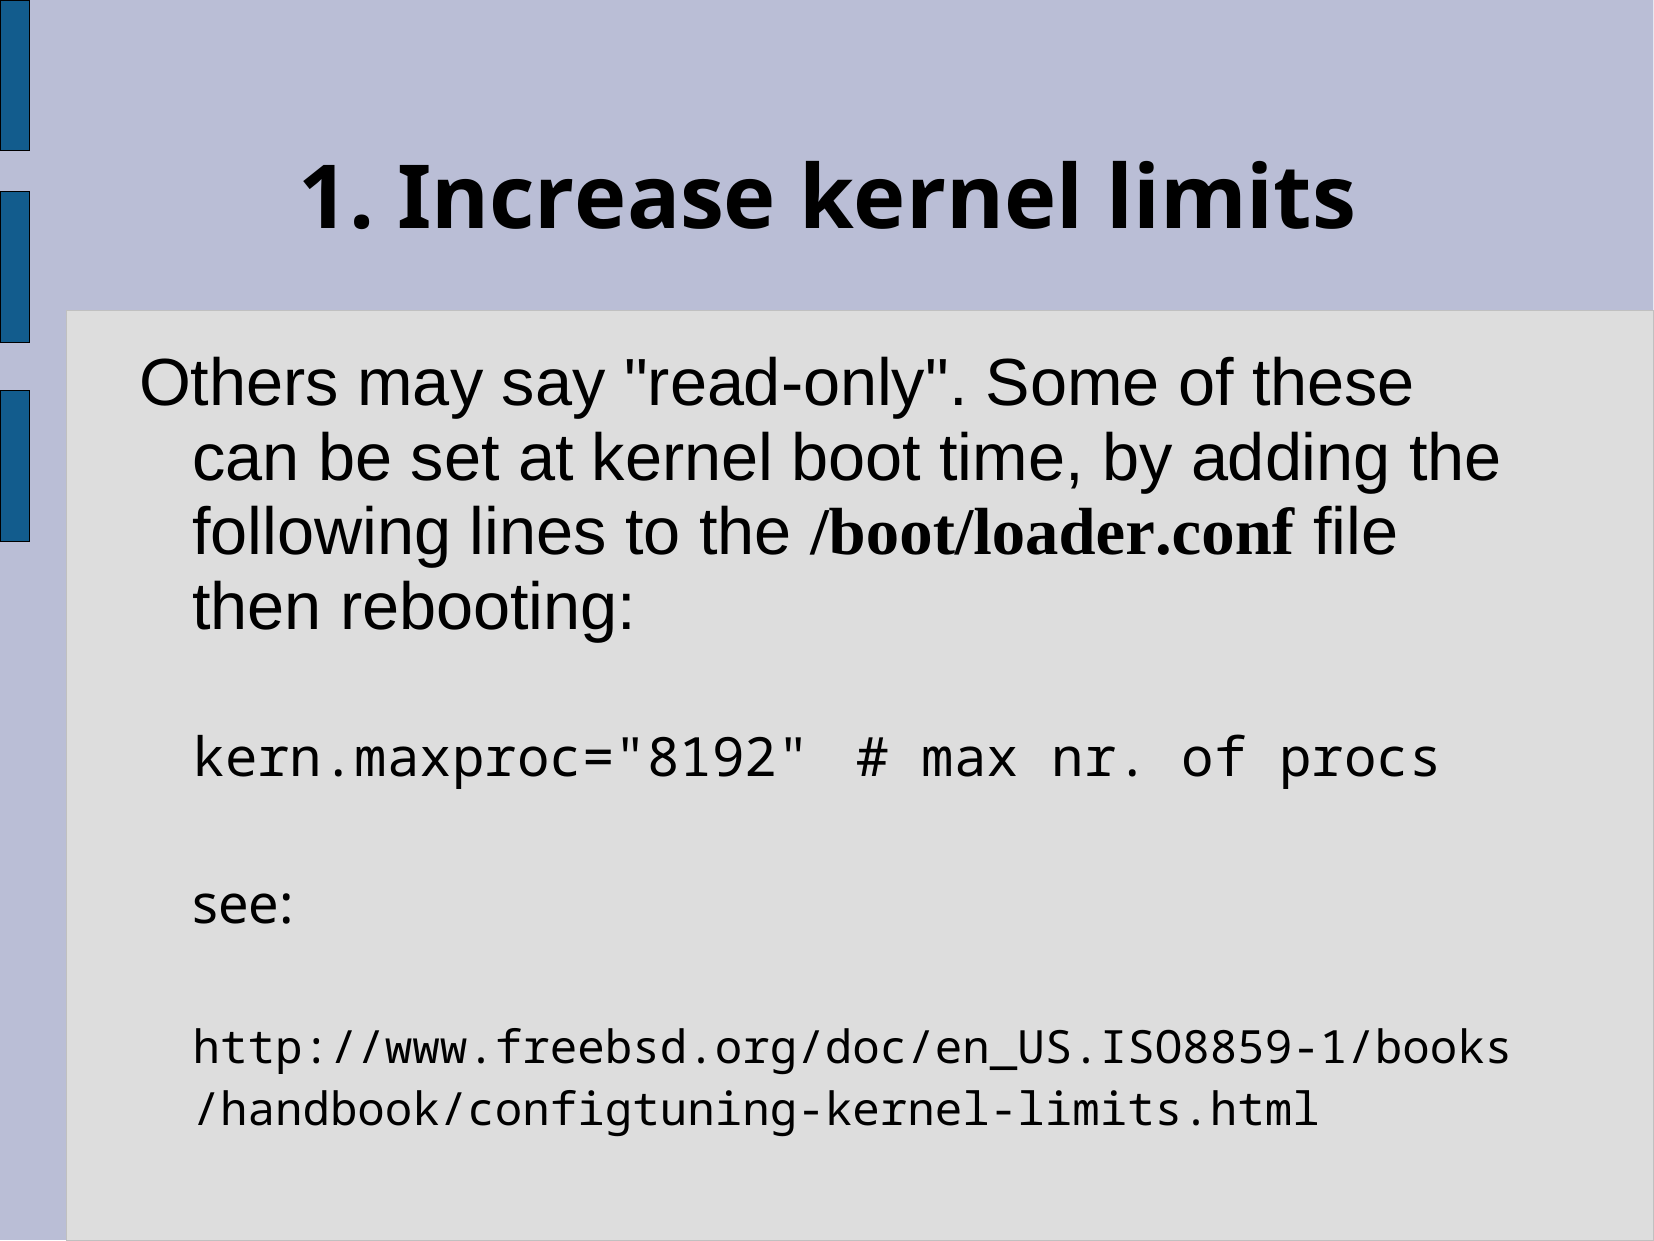

# 1. Increase kernel limits
Others may say "read-only". Some of these can be set at kernel boot time, by adding the following lines to the /boot/loader.conf file then rebooting:
kern.maxproc="8192"	# max nr. of procs
see:
http://www.freebsd.org/doc/en_US.ISO8859-1/books/handbook/configtuning-kernel-limits.html